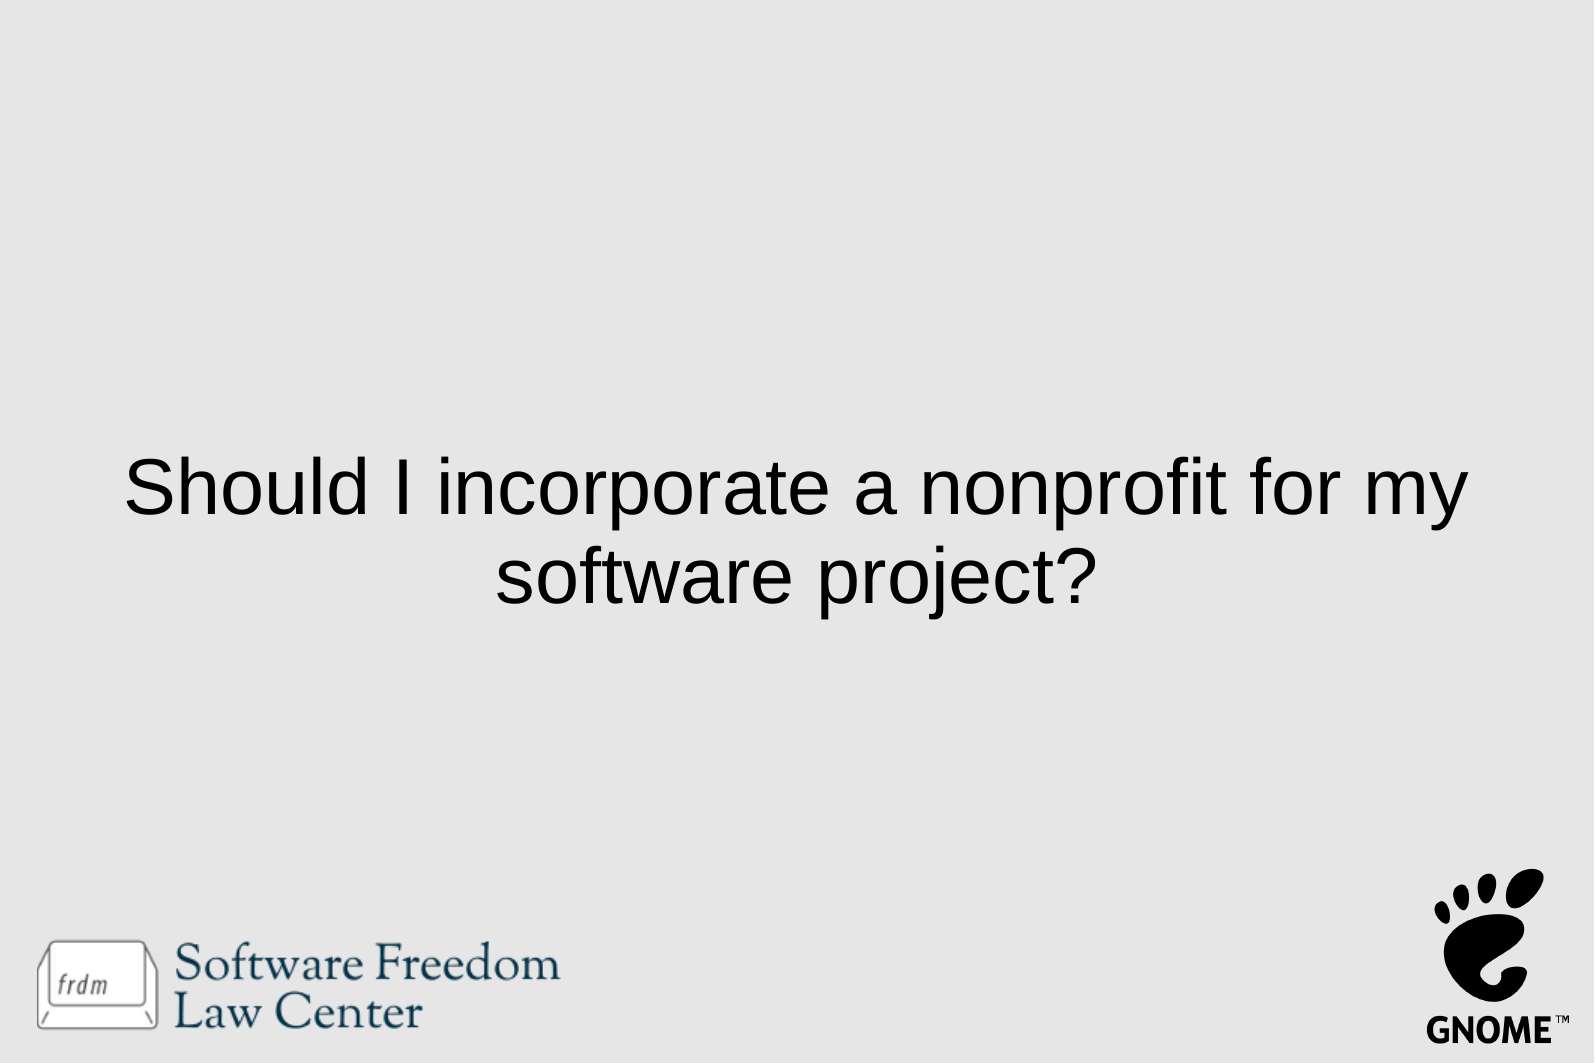

# Should I incorporate a nonprofit for my software project?